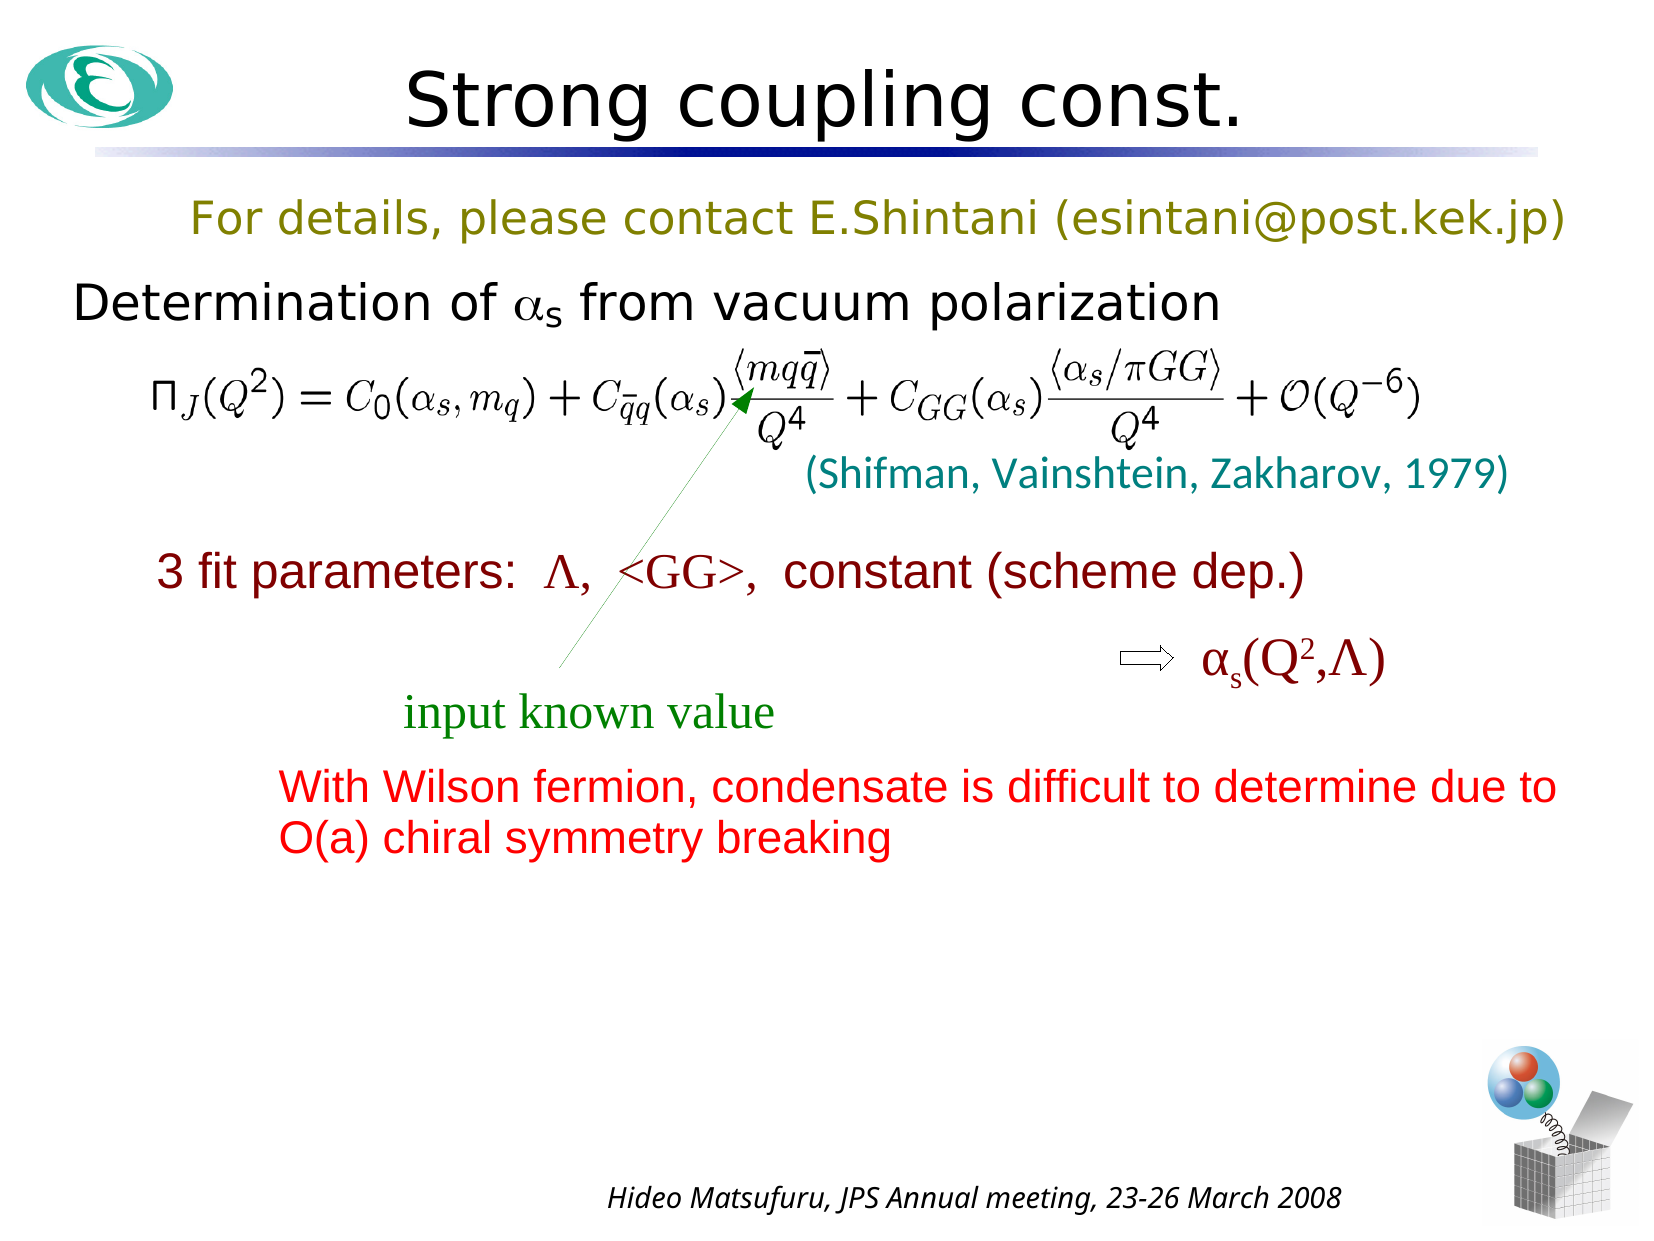

# Strong coupling const.
For details, please contact E.Shintani (esintani@post.kek.jp)
Determination of s from vacuum polarization
(Shifman, Vainshtein, Zakharov, 1979)
3 fit parameters: Λ, <GG>, constant (scheme dep.)
 αs(Q2,Λ)
input known value
With Wilson fermion, condensate is difficult to determine due to
O(a) chiral symmetry breaking